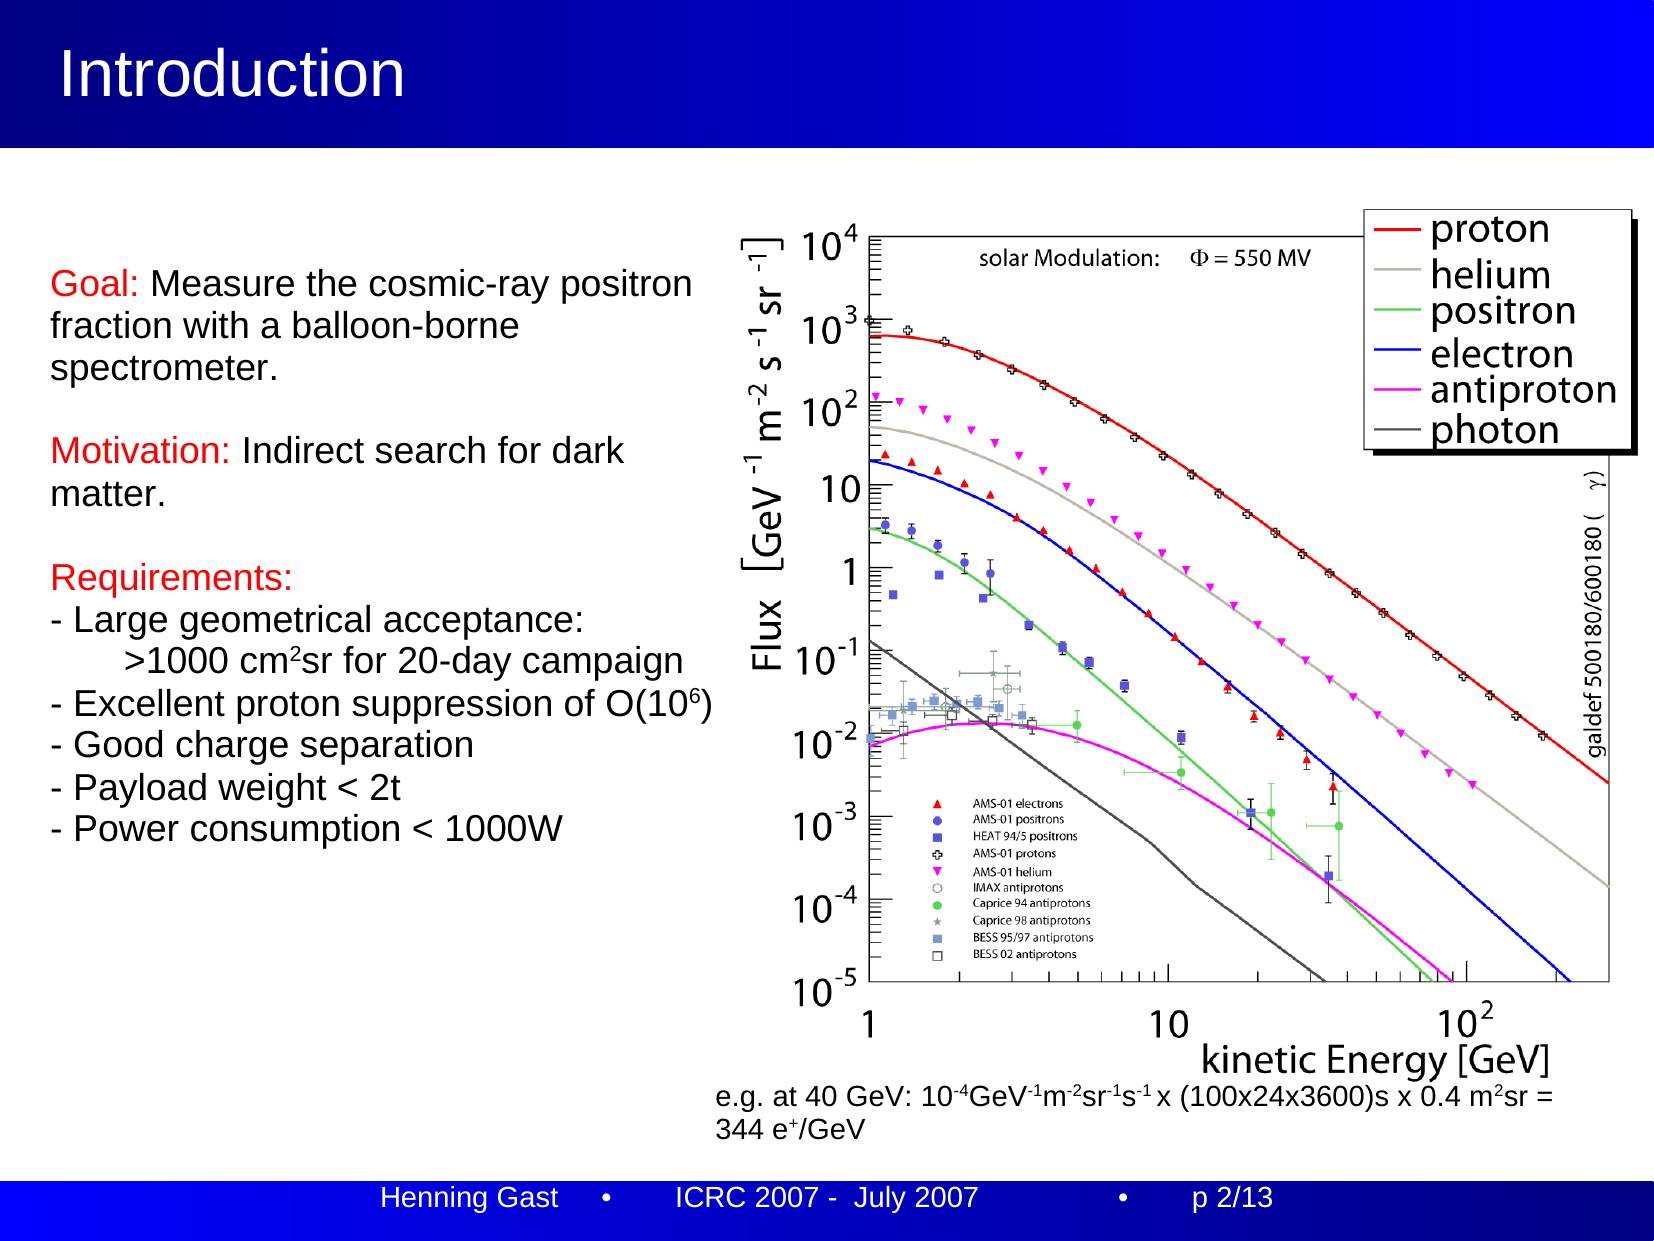

# Introduction
Goal: Measure the cosmic-ray positron fraction with a balloon-borne spectrometer.
Motivation: Indirect search for dark matter.
Requirements:
- Large geometrical acceptance:
	>1000 cm2sr for 20-day campaign
- Excellent proton suppression of O(106)
- Good charge separation
- Payload weight < 2t
- Power consumption < 1000W
e.g. at 40 GeV: 10-4GeV-1m-2sr-1s-1 x (100x24x3600)s x 0.4 m2sr =
344 e+/GeV